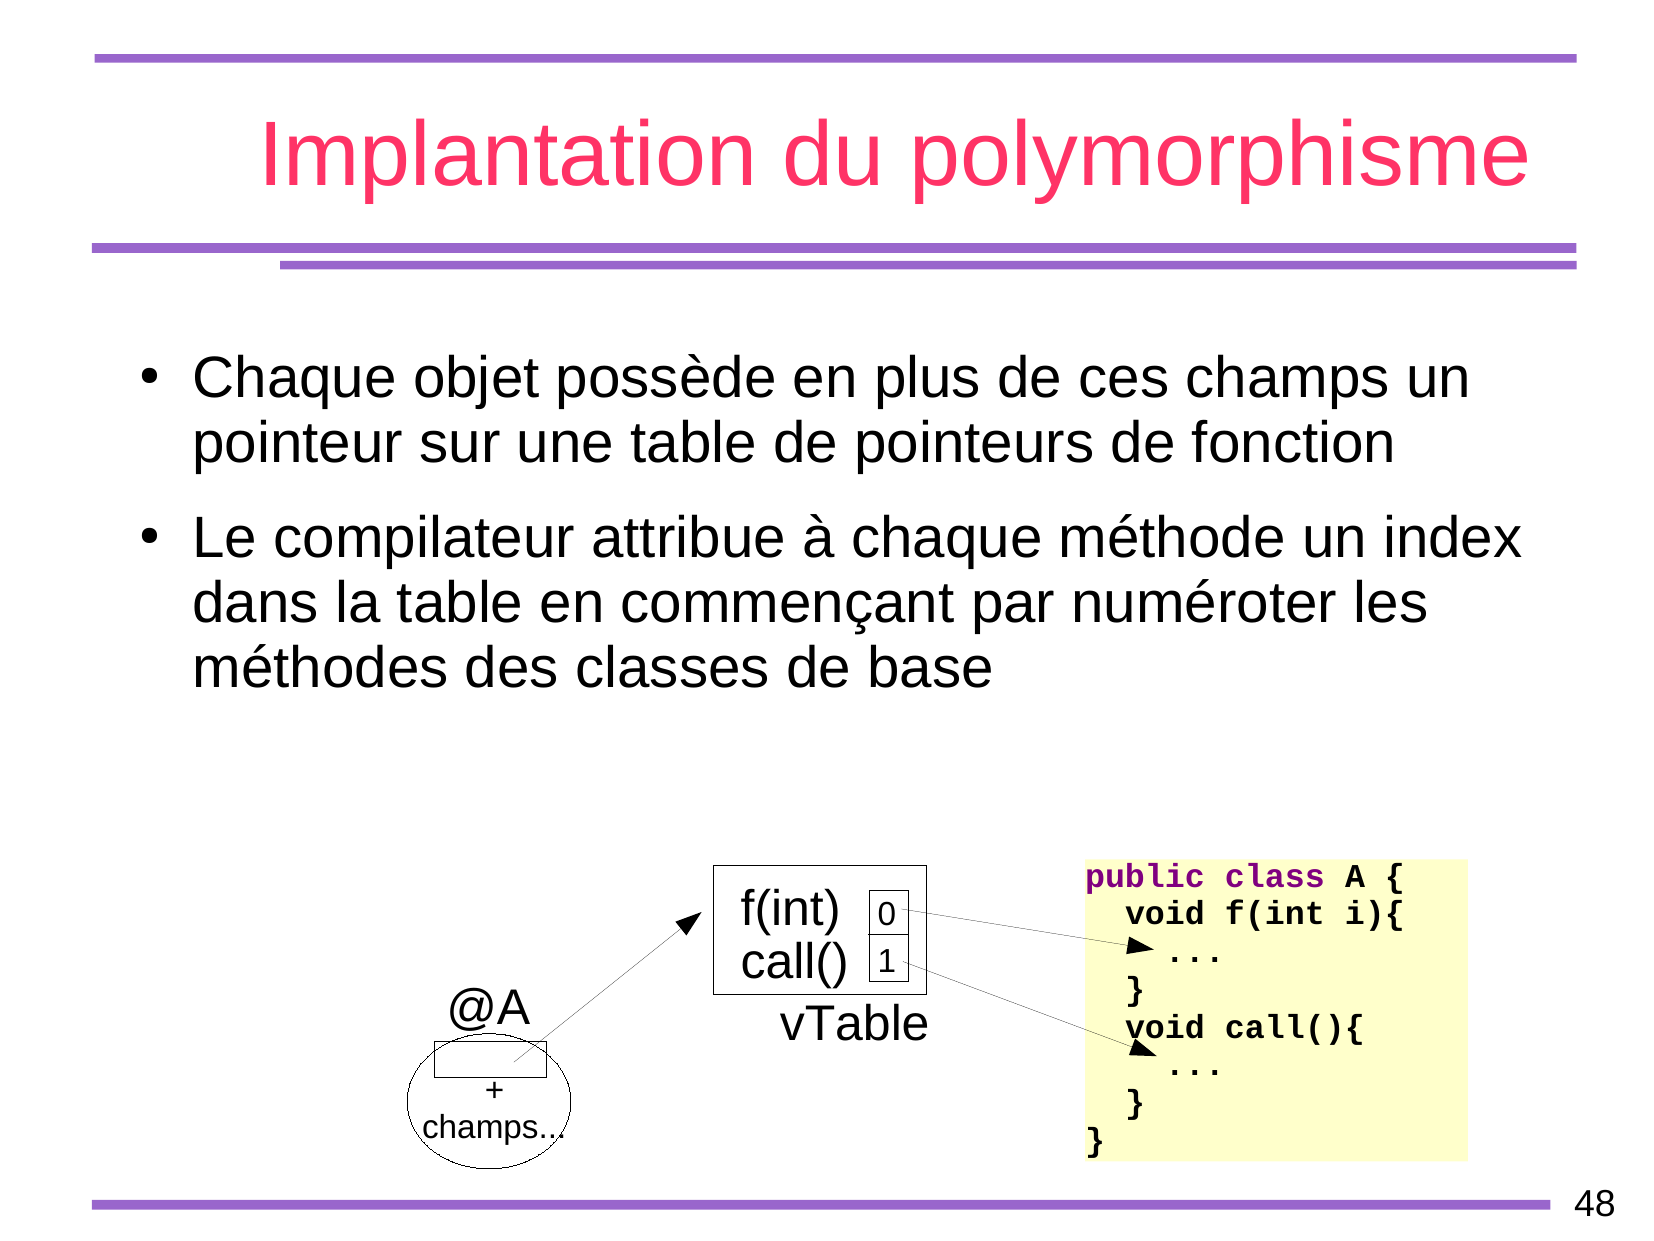

# Implantation du polymorphisme
Chaque objet possède en plus de ces champs un pointeur sur une table de pointeurs de fonction
Le compilateur attribue à chaque méthode un index dans la table en commençant par numéroter les méthodes des classes de base
public class A {
 void f(int i){
 ...
 }
 void call(){
 ...
 }
}
f(int)
0
call()
1
@A
vTable
+
champs...